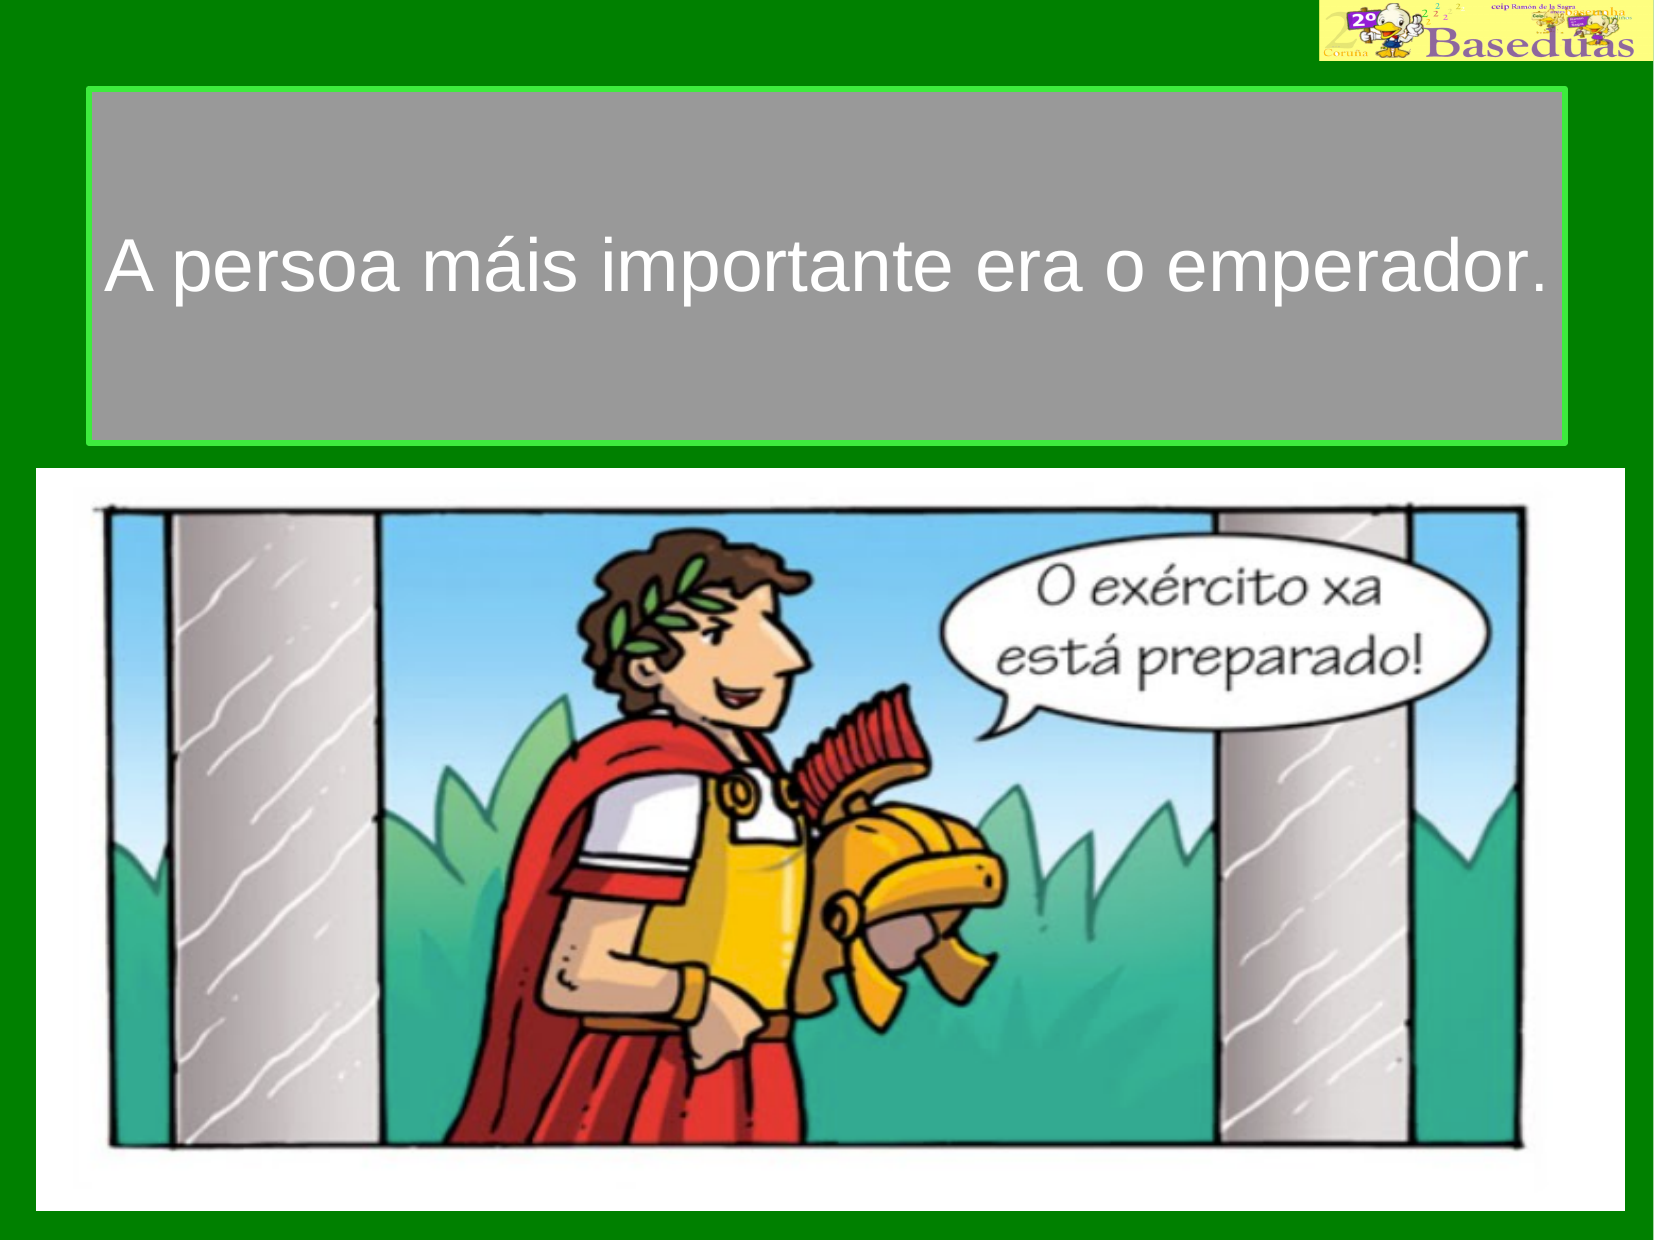

A persoa máis importante era o emperador.